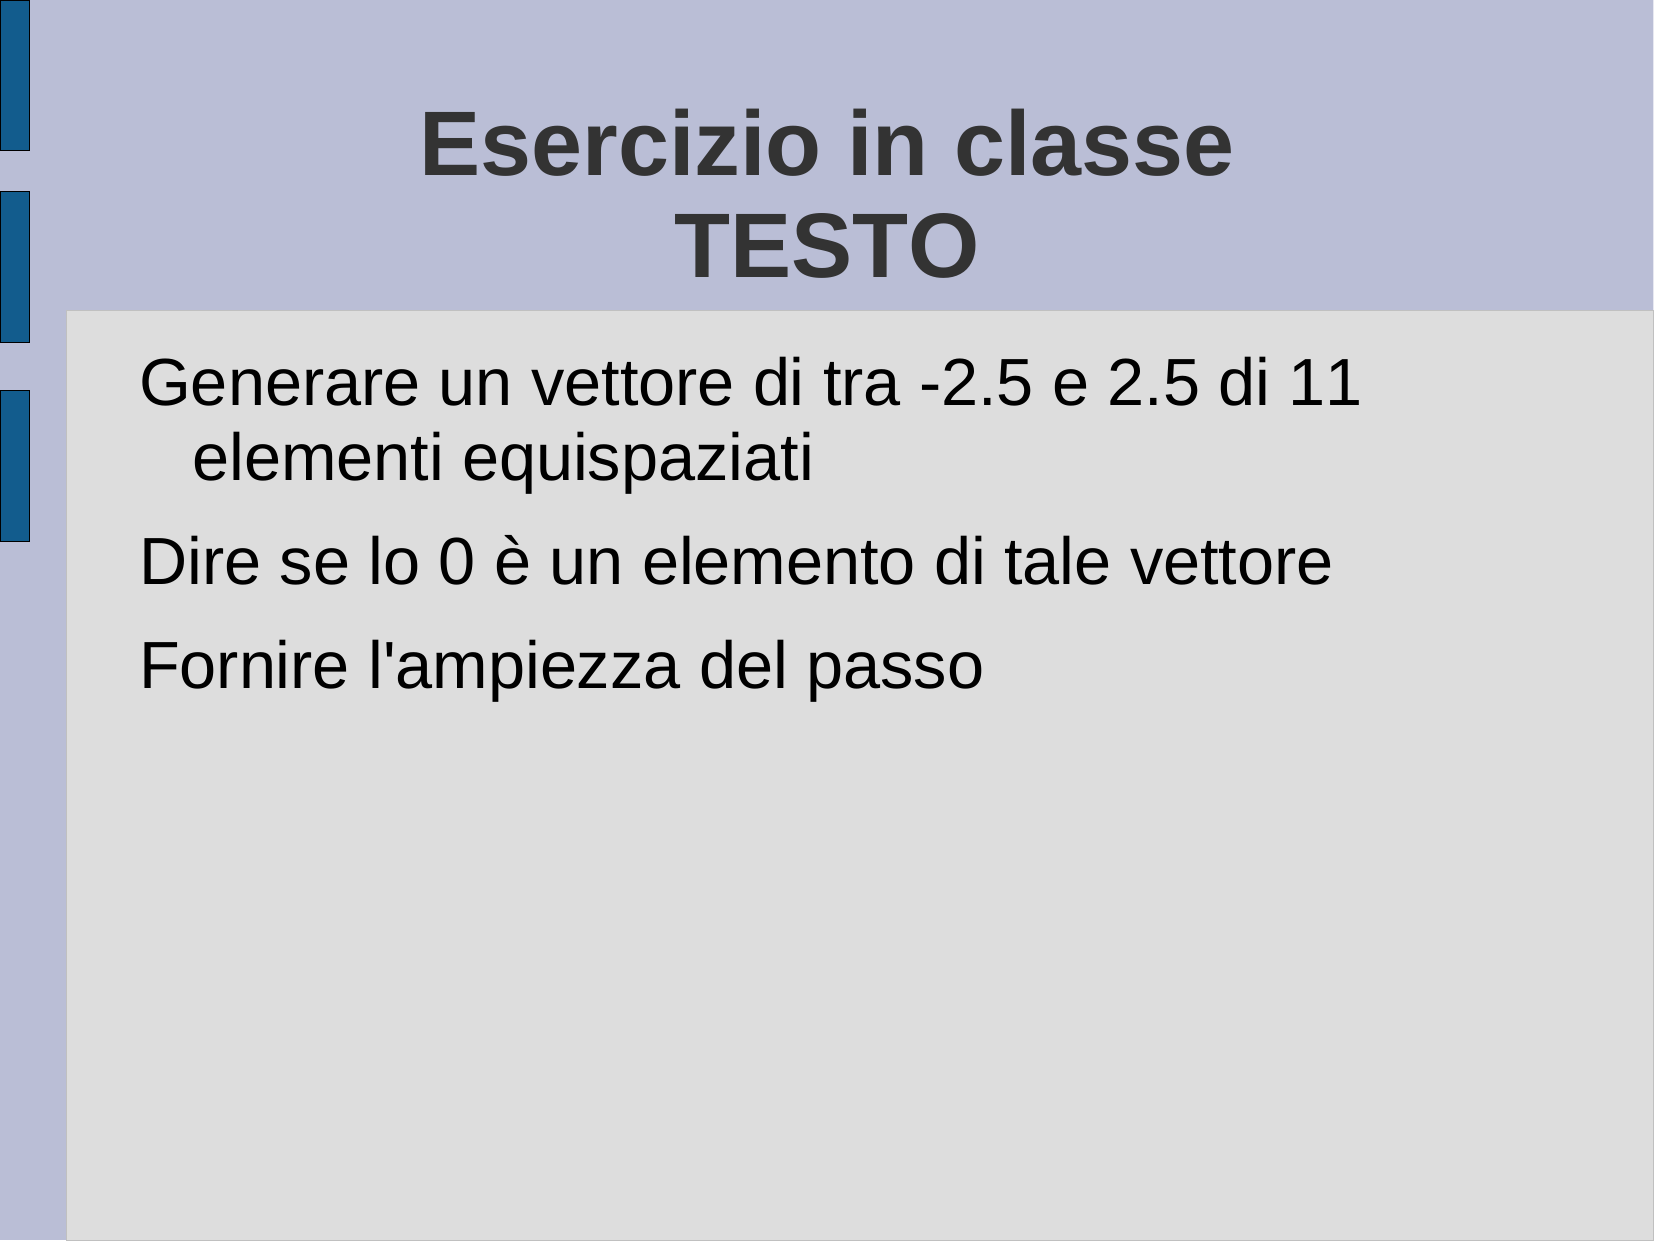

# Esercizio in classe TESTO
Generare un vettore di tra -2.5 e 2.5 di 11 elementi equispaziati
Dire se lo 0 è un elemento di tale vettore
Fornire l'ampiezza del passo